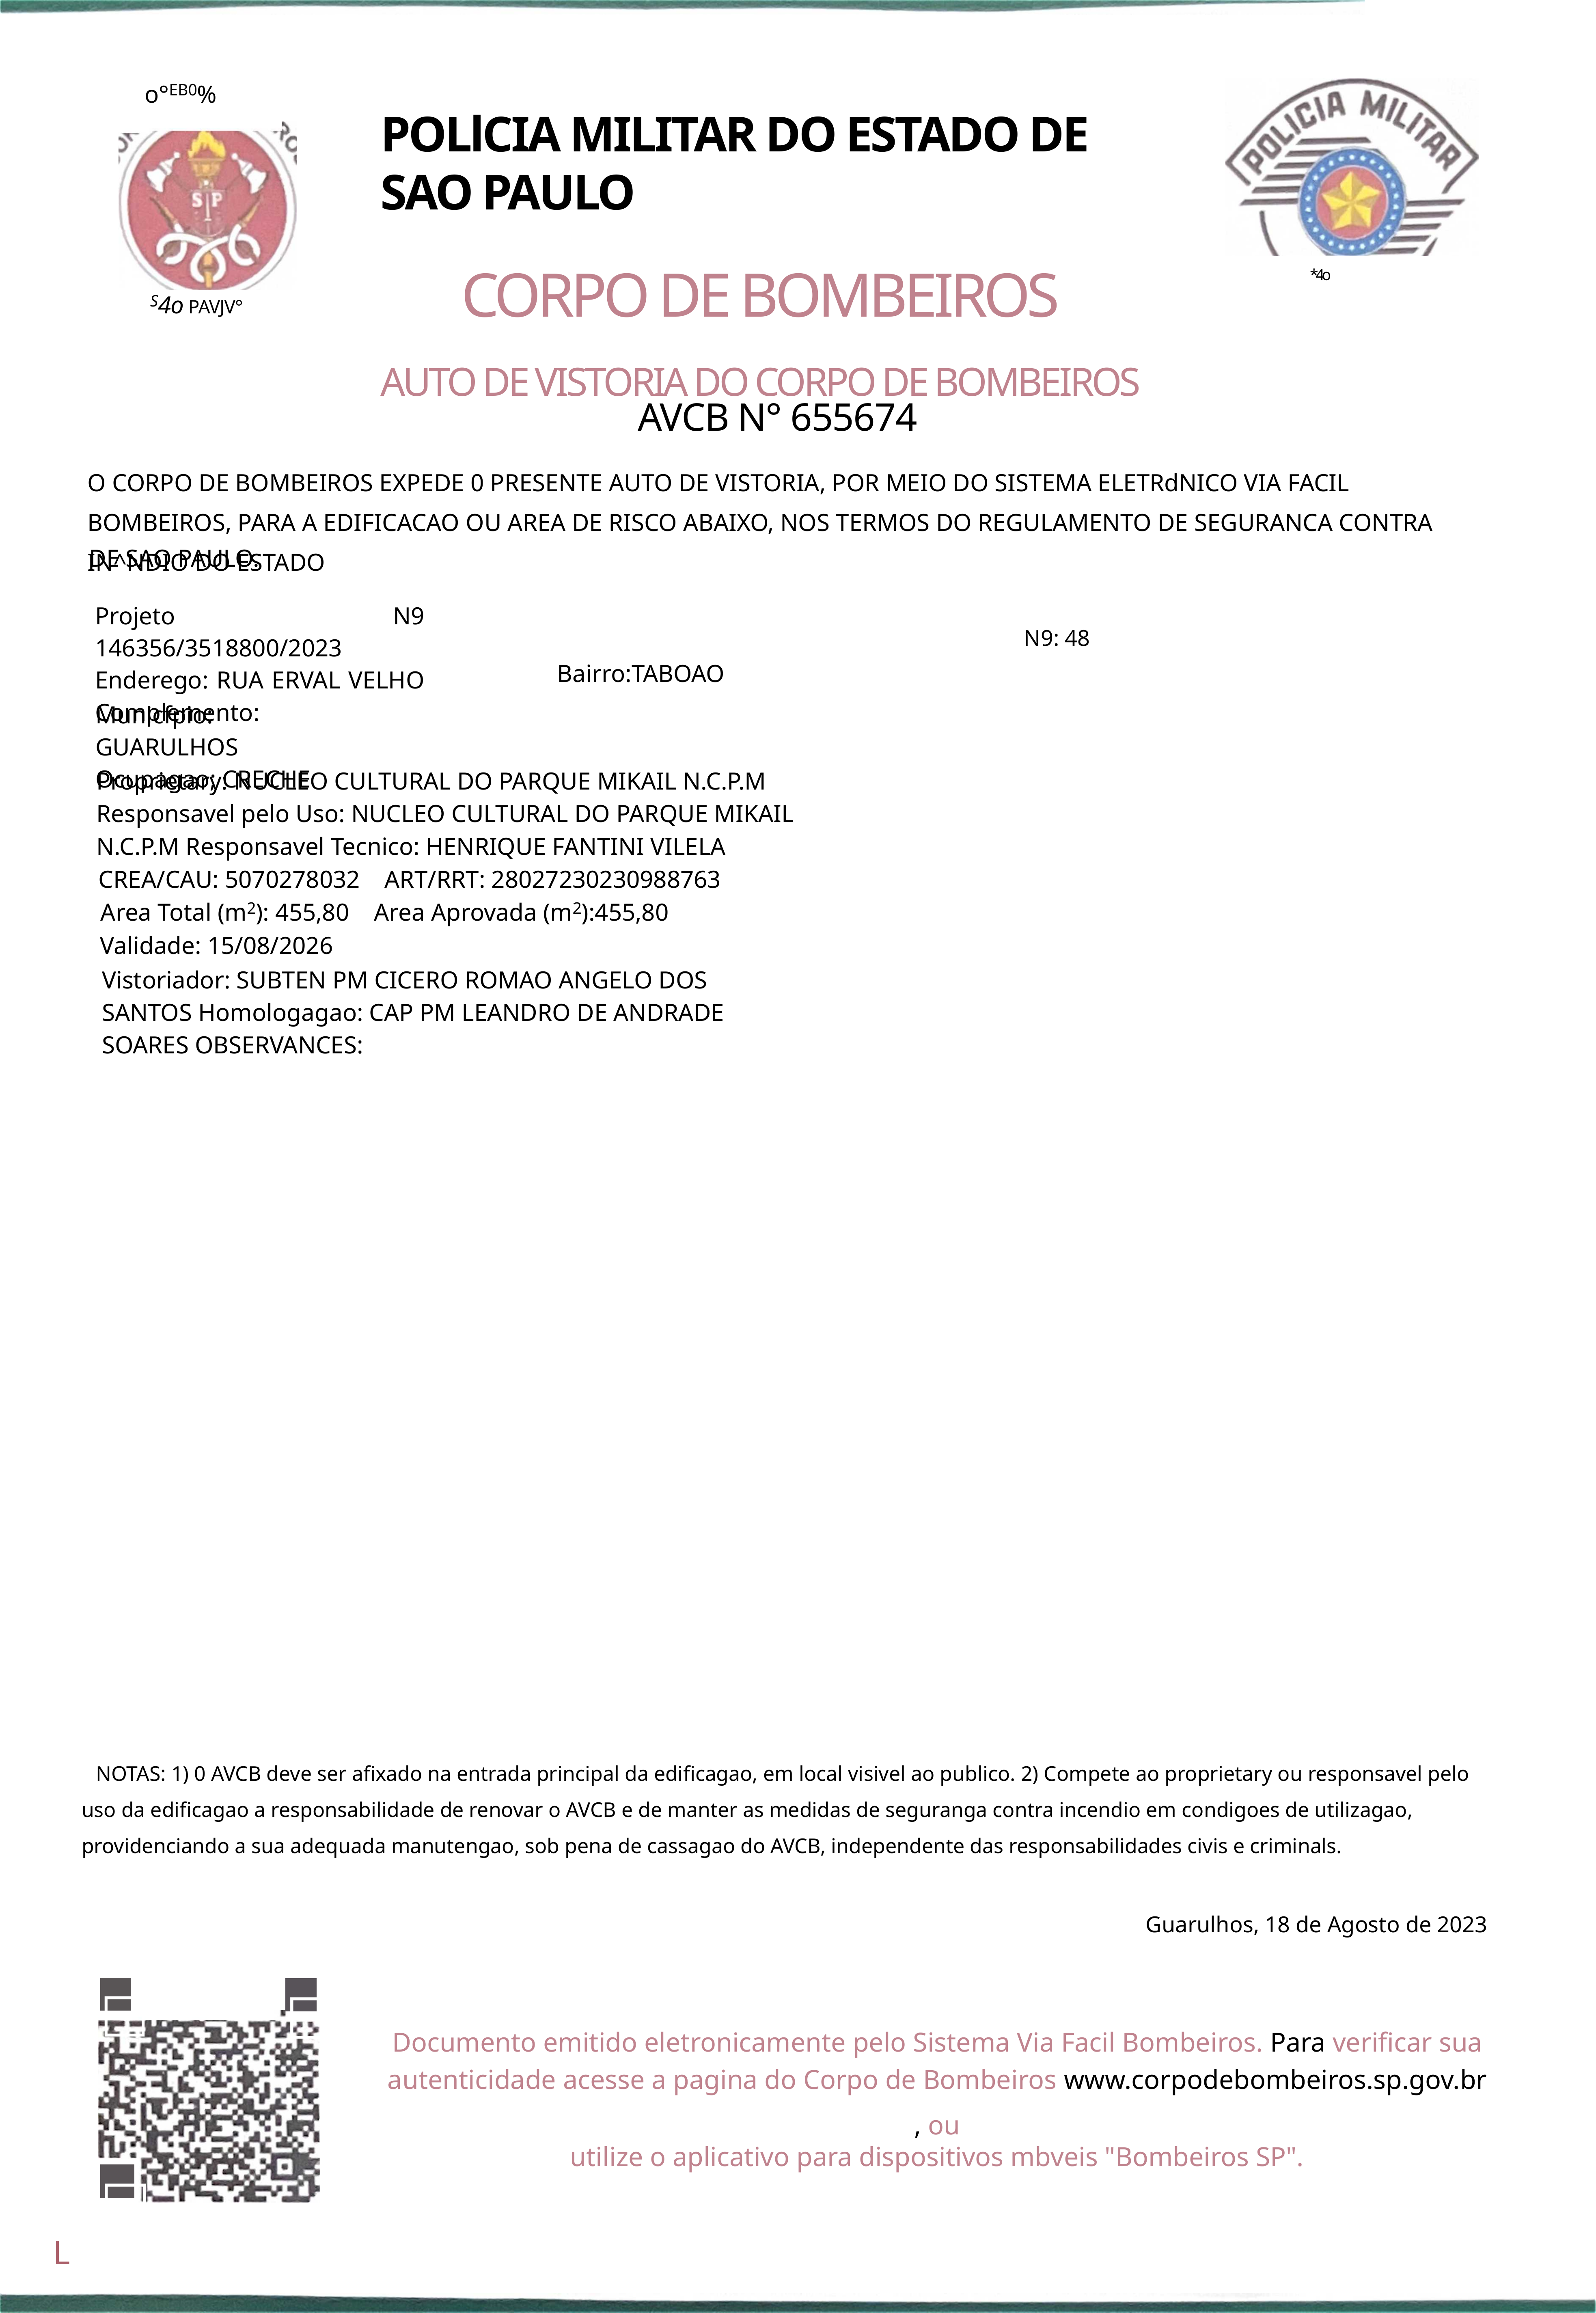

o°EB0%
POLlCIA MILITAR DO ESTADO DE SAO PAULO
CORPO DE BOMBEIROS
AUTO DE VISTORIA DO CORPO DE BOMBEIROS
*4o
S4o PAVJV°
AVCB N° 655674
O CORPO DE BOMBEIROS EXPEDE 0 PRESENTE AUTO DE VISTORIA, POR MEIO DO SISTEMA ELETRdNICO VIA FACIL BOMBEIROS, PARA A EDIFICACAO OU AREA DE RISCO ABAIXO, NOS TERMOS DO REGULAMENTO DE SEGURANCA CONTRA IN^NDIO DO ESTADO
DE SAO PAULO.
Projeto N9 146356/3518800/2023 Enderego: RUA ERVAL VELHO Complemento:
N9: 48
Bairro:TABOAO
Municfpio: GUARULHOS Ocupagao; CRECHE
Proprietary: NUCLEO CULTURAL DO PARQUE MIKAIL N.C.P.M Responsavel pelo Uso: NUCLEO CULTURAL DO PARQUE MIKAIL N.C.P.M Responsavel Tecnico: HENRIQUE FANTINI VILELA
CREA/CAU: 5070278032 ART/RRT: 28027230230988763
Area Total (m2): 455,80 Area Aprovada (m2):455,80
Validade: 15/08/2026
Vistoriador: SUBTEN PM CICERO ROMAO ANGELO DOS SANTOS Homologagao: CAP PM LEANDRO DE ANDRADE SOARES OBSERVANCES:
NOTAS: 1) 0 AVCB deve ser afixado na entrada principal da edificagao, em local visivel ao publico. 2) Compete ao proprietary ou responsavel pelo uso da edificagao a responsabilidade de renovar o AVCB e de manter as medidas de seguranga contra incendio em condigoes de utilizagao, providenciando a sua adequada manutengao, sob pena de cassagao do AVCB, independente das responsabilidades civis e criminals.
Guarulhos, 18 de Agosto de 2023
□
□
Documento emitido eletronicamente pelo Sistema Via Facil Bombeiros. Para verificar sua autenticidade acesse a pagina do Corpo de Bombeiros www.corpodebombeiros.sp.gov.br, ou
utilize o aplicativo para dispositivos mbveis "Bombeiros SP".
□
L